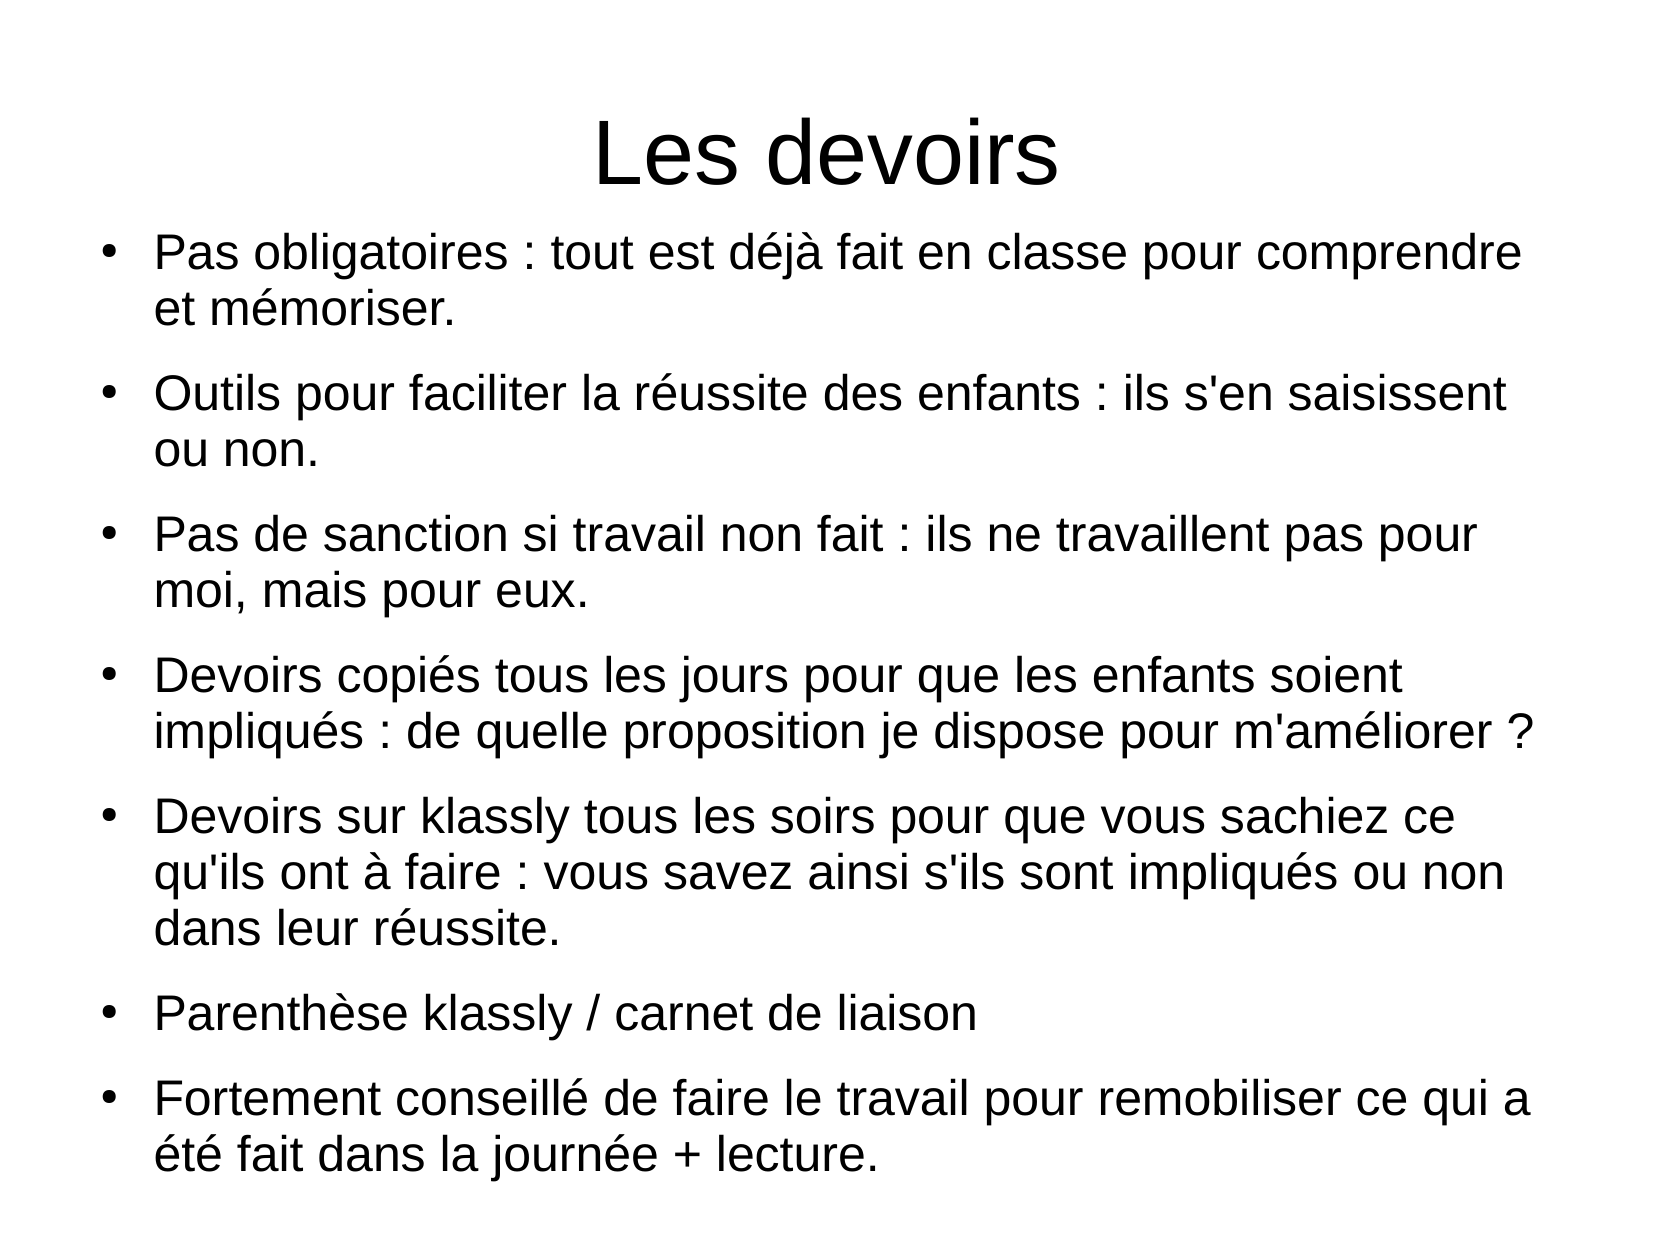

# Les devoirs
Pas obligatoires : tout est déjà fait en classe pour comprendre et mémoriser.
Outils pour faciliter la réussite des enfants : ils s'en saisissent ou non.
Pas de sanction si travail non fait : ils ne travaillent pas pour moi, mais pour eux.
Devoirs copiés tous les jours pour que les enfants soient impliqués : de quelle proposition je dispose pour m'améliorer ?
Devoirs sur klassly tous les soirs pour que vous sachiez ce qu'ils ont à faire : vous savez ainsi s'ils sont impliqués ou non dans leur réussite.
Parenthèse klassly / carnet de liaison
Fortement conseillé de faire le travail pour remobiliser ce qui a été fait dans la journée + lecture.